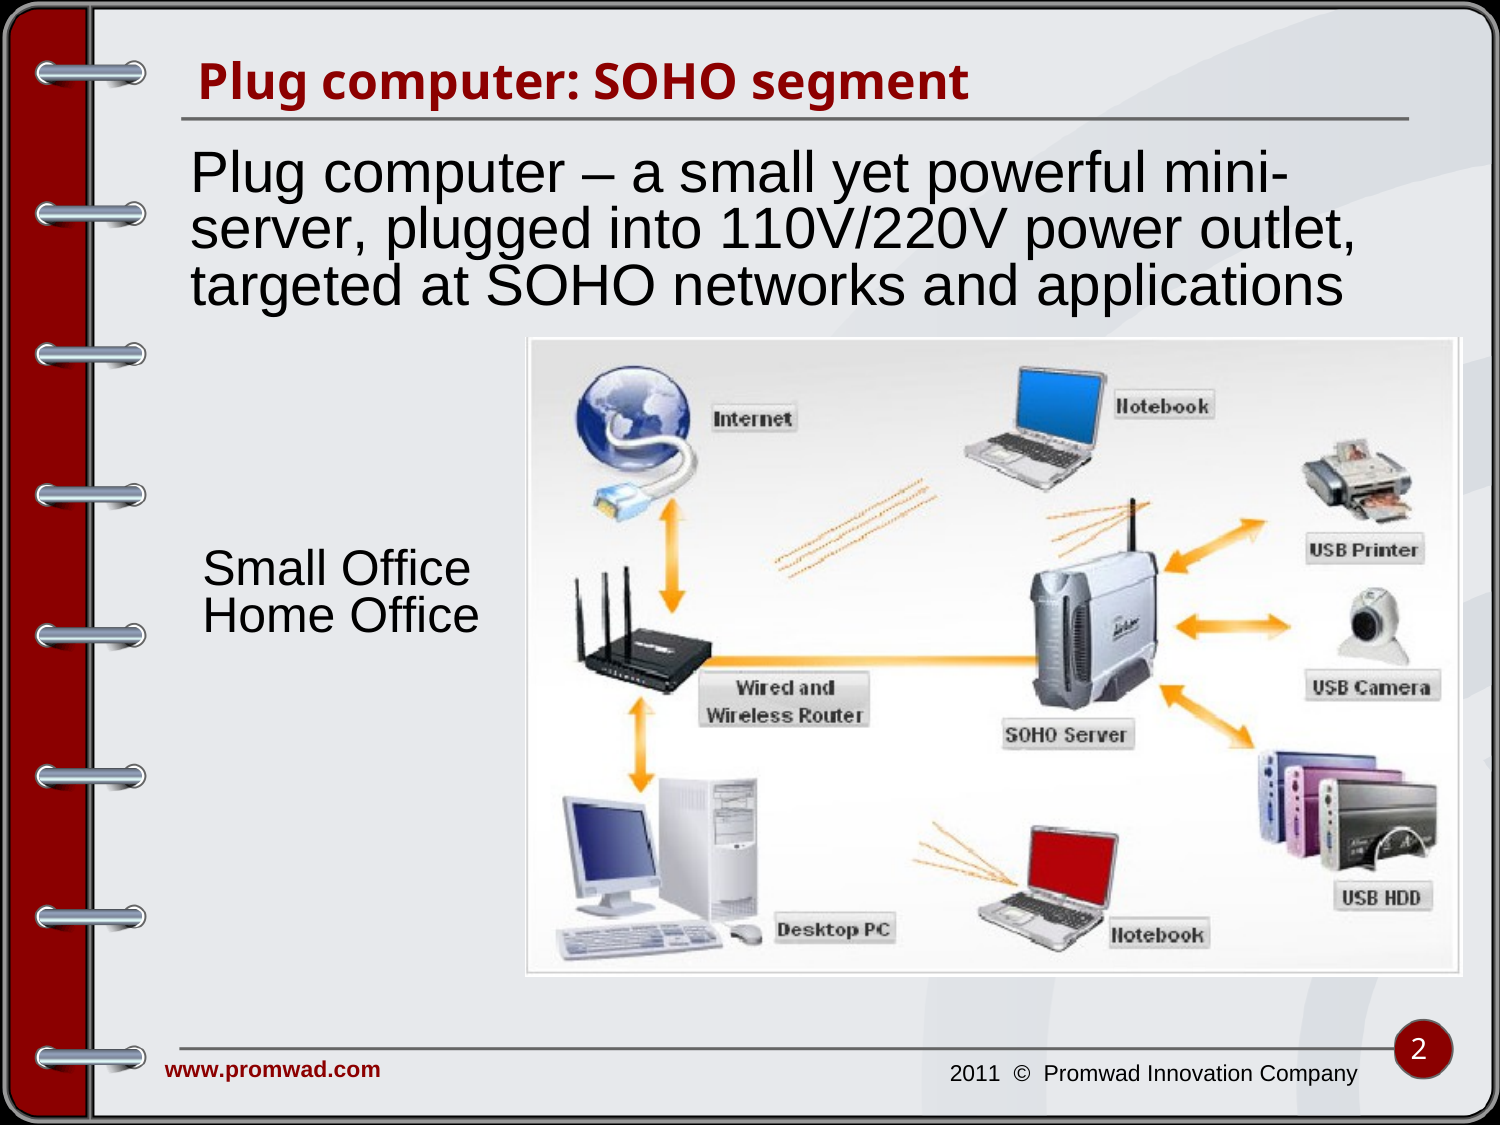

Plug computer: SOHO segment
Plug computer – a small yet powerful mini-server, plugged into 110V/220V power outlet, targeted at SOHO networks and applications
Small Office Home Office
www.promwad.com
2011 © Promwad Innovation Company